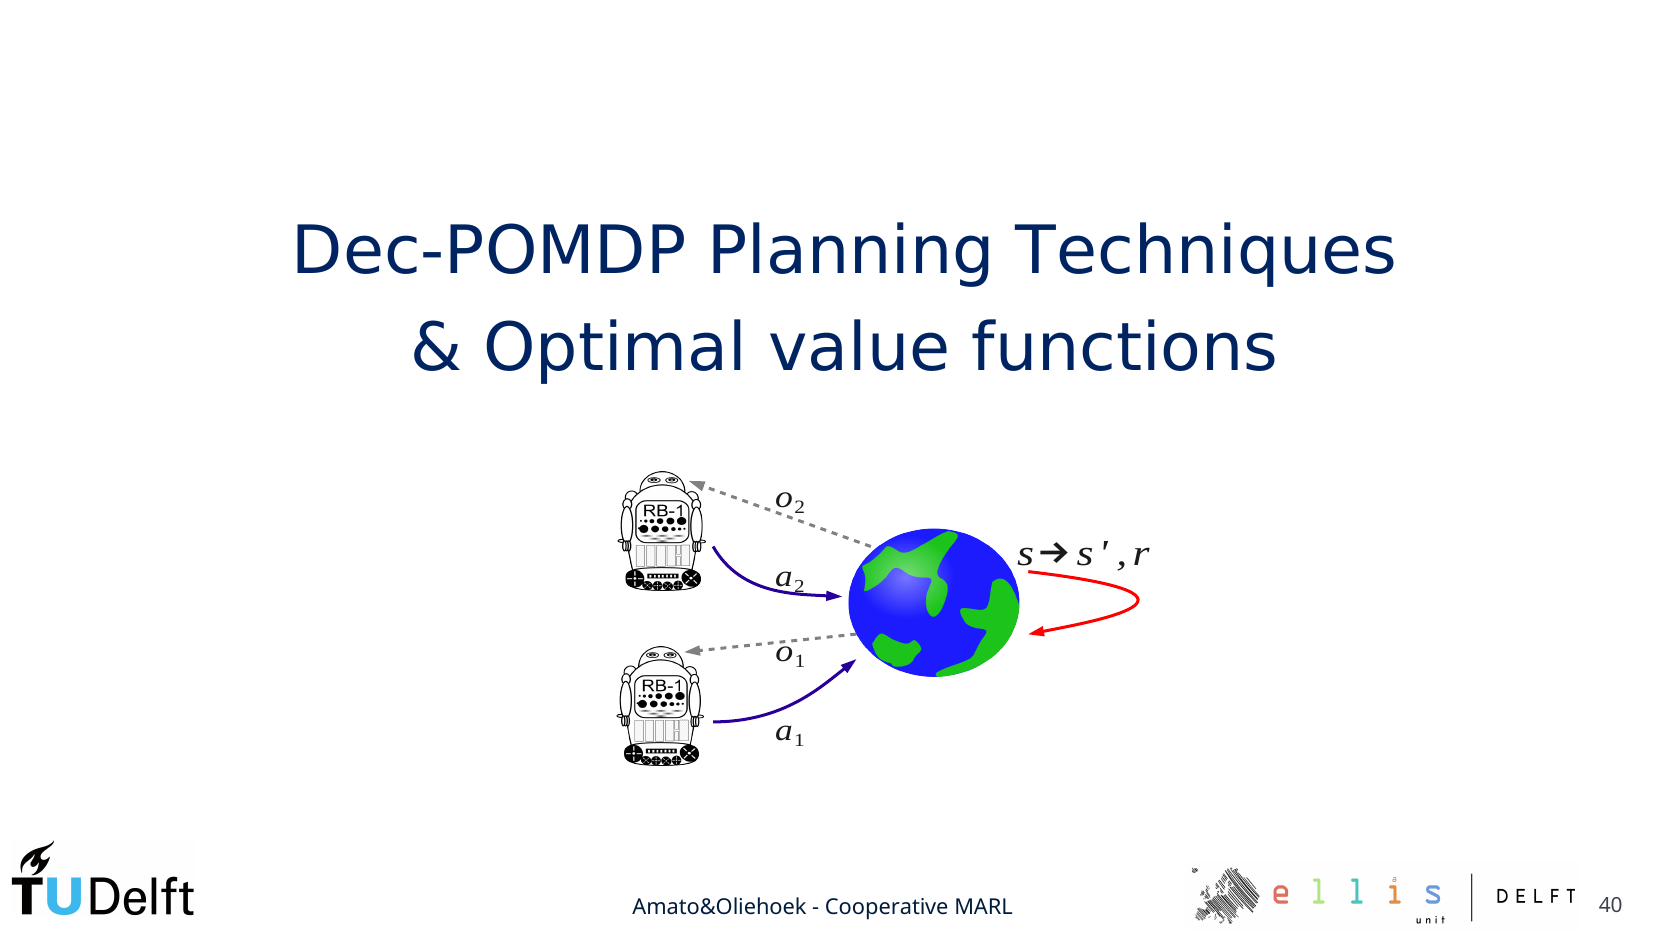

# Dec-POMDP Planning Techniques
& Optimal value functions
Amato&Oliehoek - Cooperative MARL